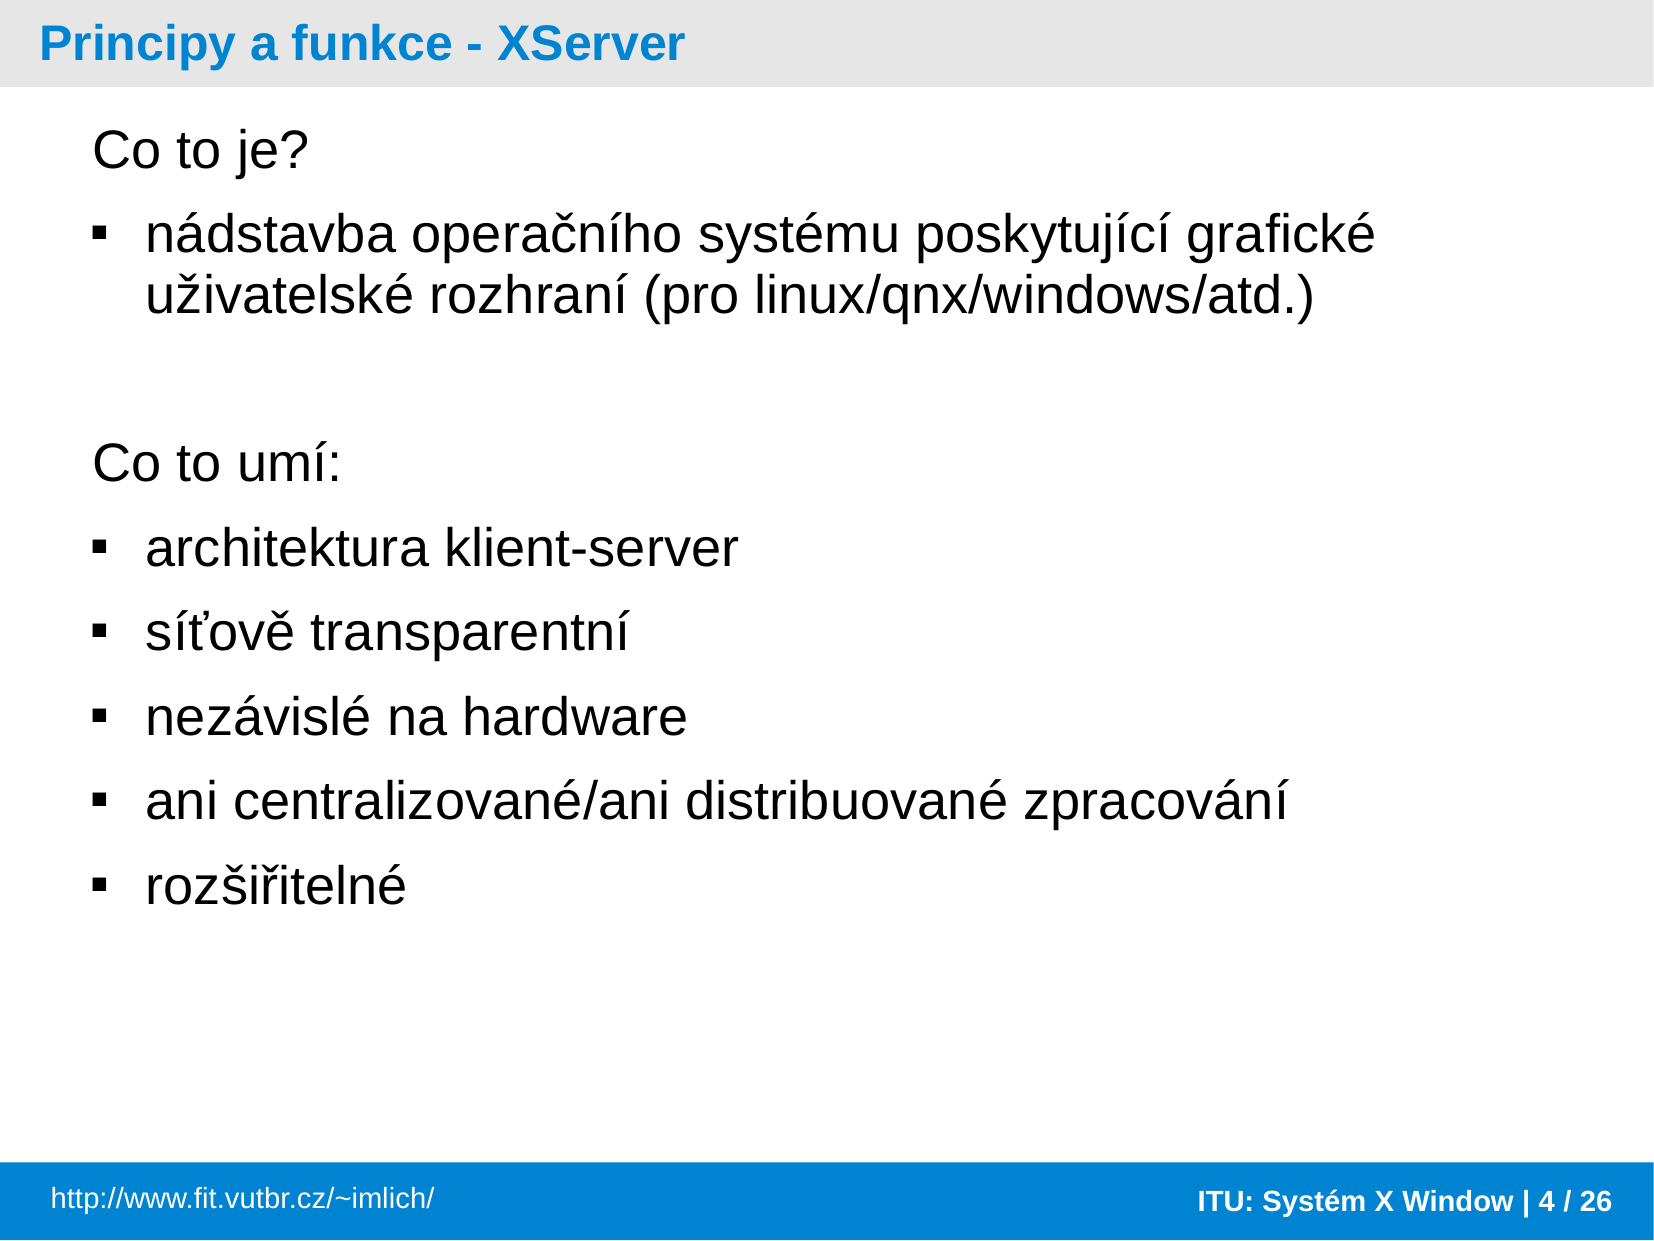

# Principy a funkce - XServer
Co to je?
nádstavba operačního systému poskytující grafické uživatelské rozhraní (pro linux/qnx/windows/atd.)
Co to umí:
architektura klient-server
síťově transparentní
nezávislé na hardware
ani centralizované/ani distribuované zpracování
rozšiřitelné